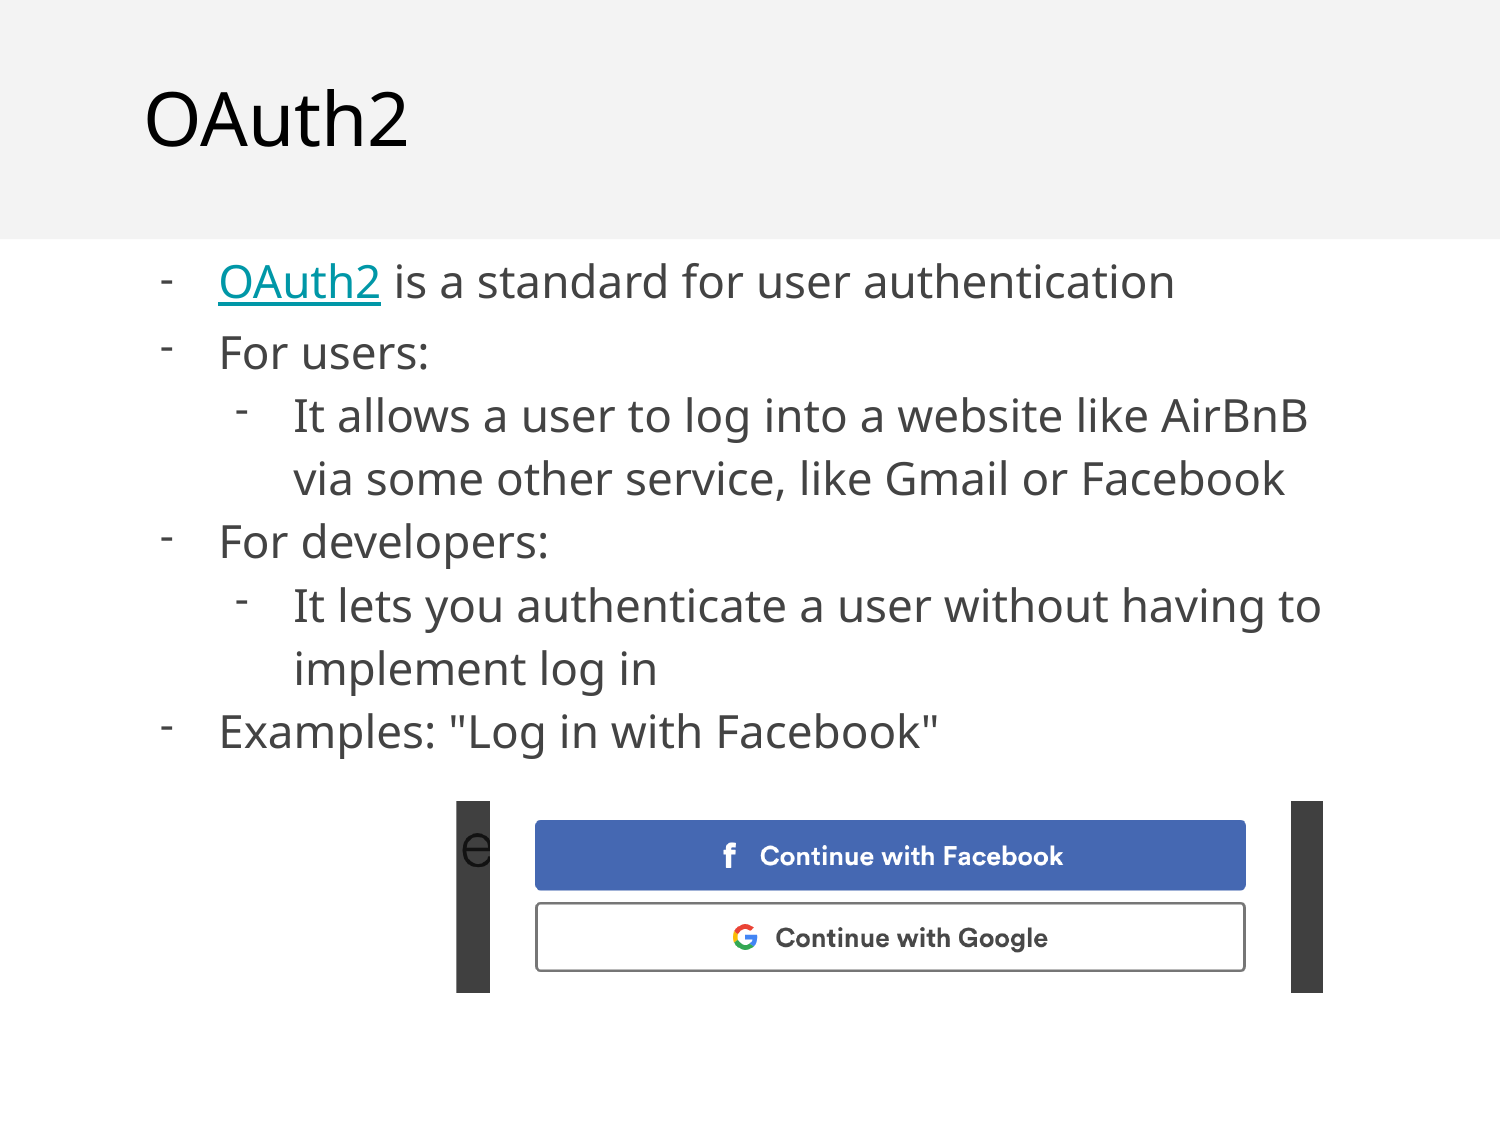

# OAuth2
OAuth2 is a standard for user authentication
For users:
It allows a user to log into a website like AirBnB via some other service, like Gmail or Facebook
For developers:
It lets you authenticate a user without having to implement log in
Examples: "Log in with Facebook"